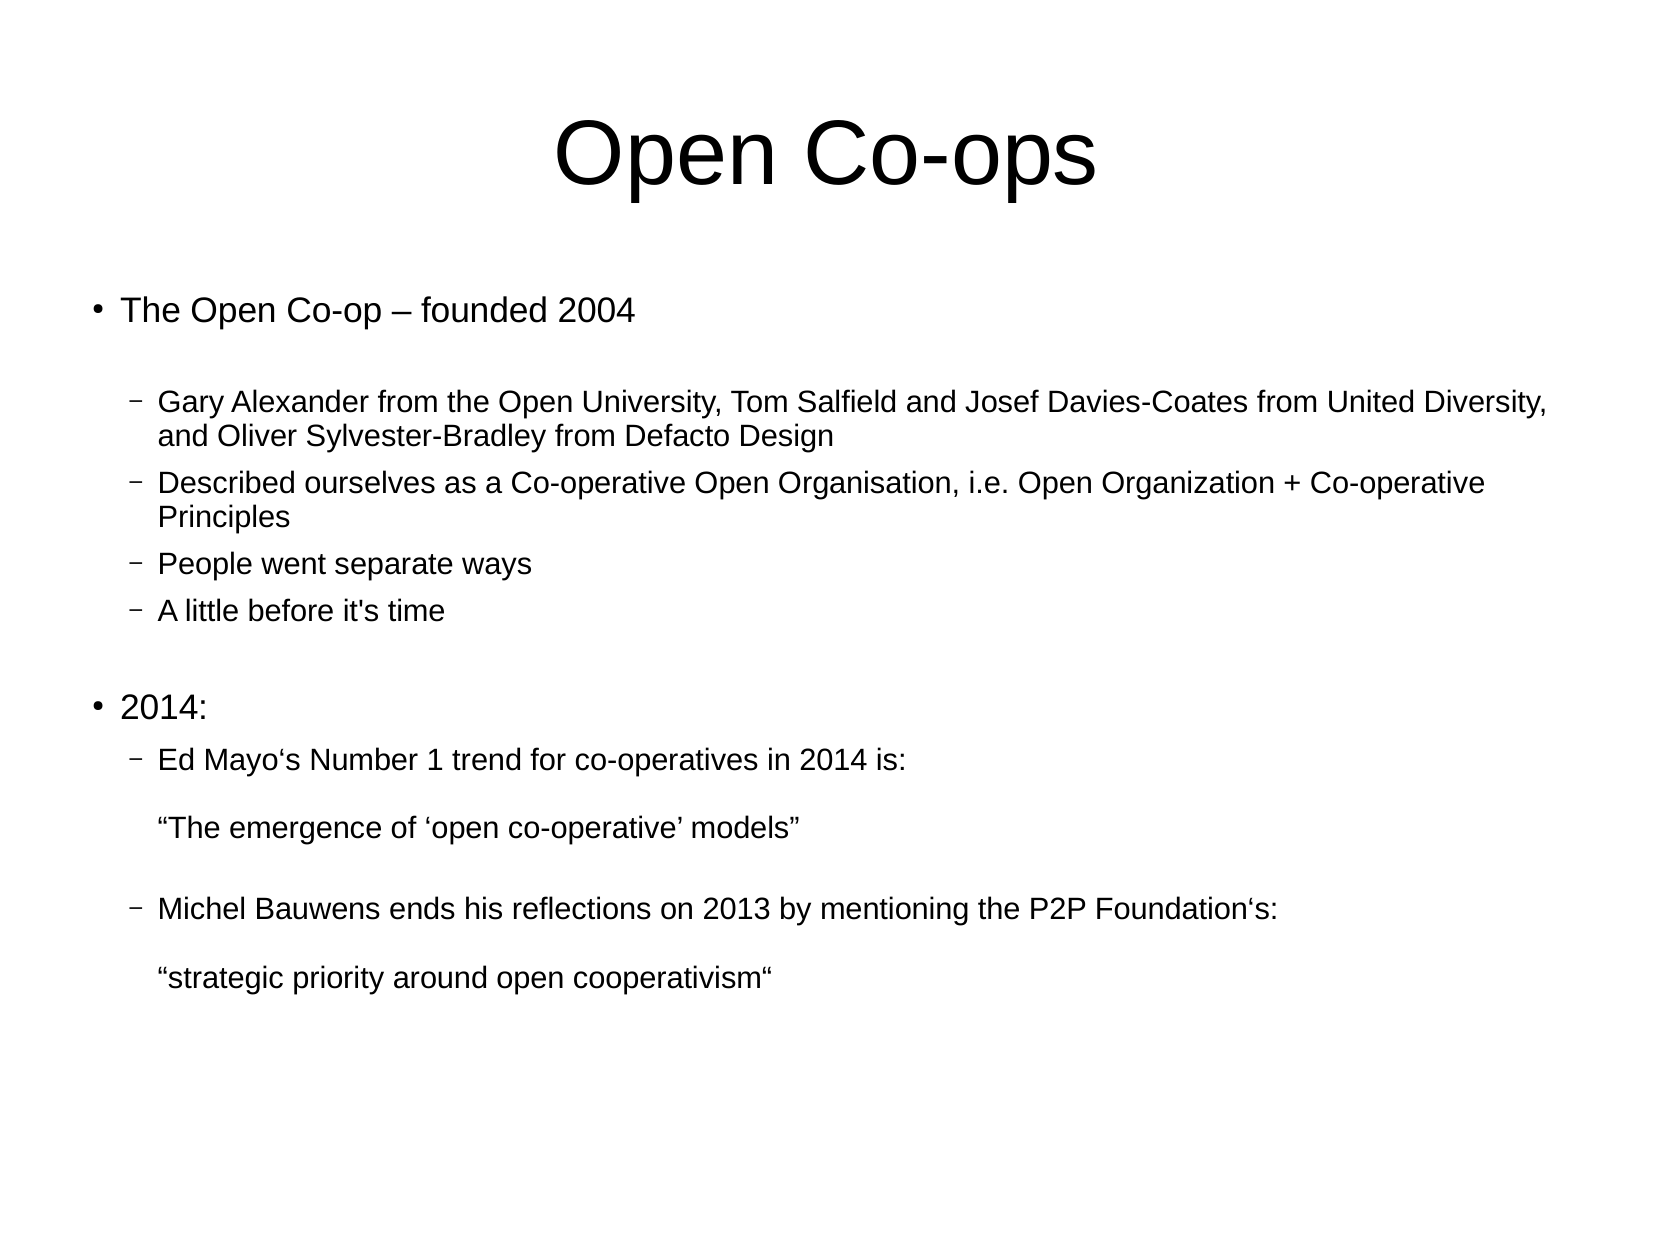

# Open Co-ops
The Open Co-op – founded 2004
Gary Alexander from the Open University, Tom Salfield and Josef Davies-Coates from United Diversity, and Oliver Sylvester-Bradley from Defacto Design
Described ourselves as a Co-operative Open Organisation, i.e. Open Organization + Co-operative Principles
People went separate ways
A little before it's time
2014:
Ed Mayo‘s Number 1 trend for co-operatives in 2014 is:
“The emergence of ‘open co-operative’ models”
Michel Bauwens ends his reflections on 2013 by mentioning the P2P Foundation‘s:
“strategic priority around open cooperativism“